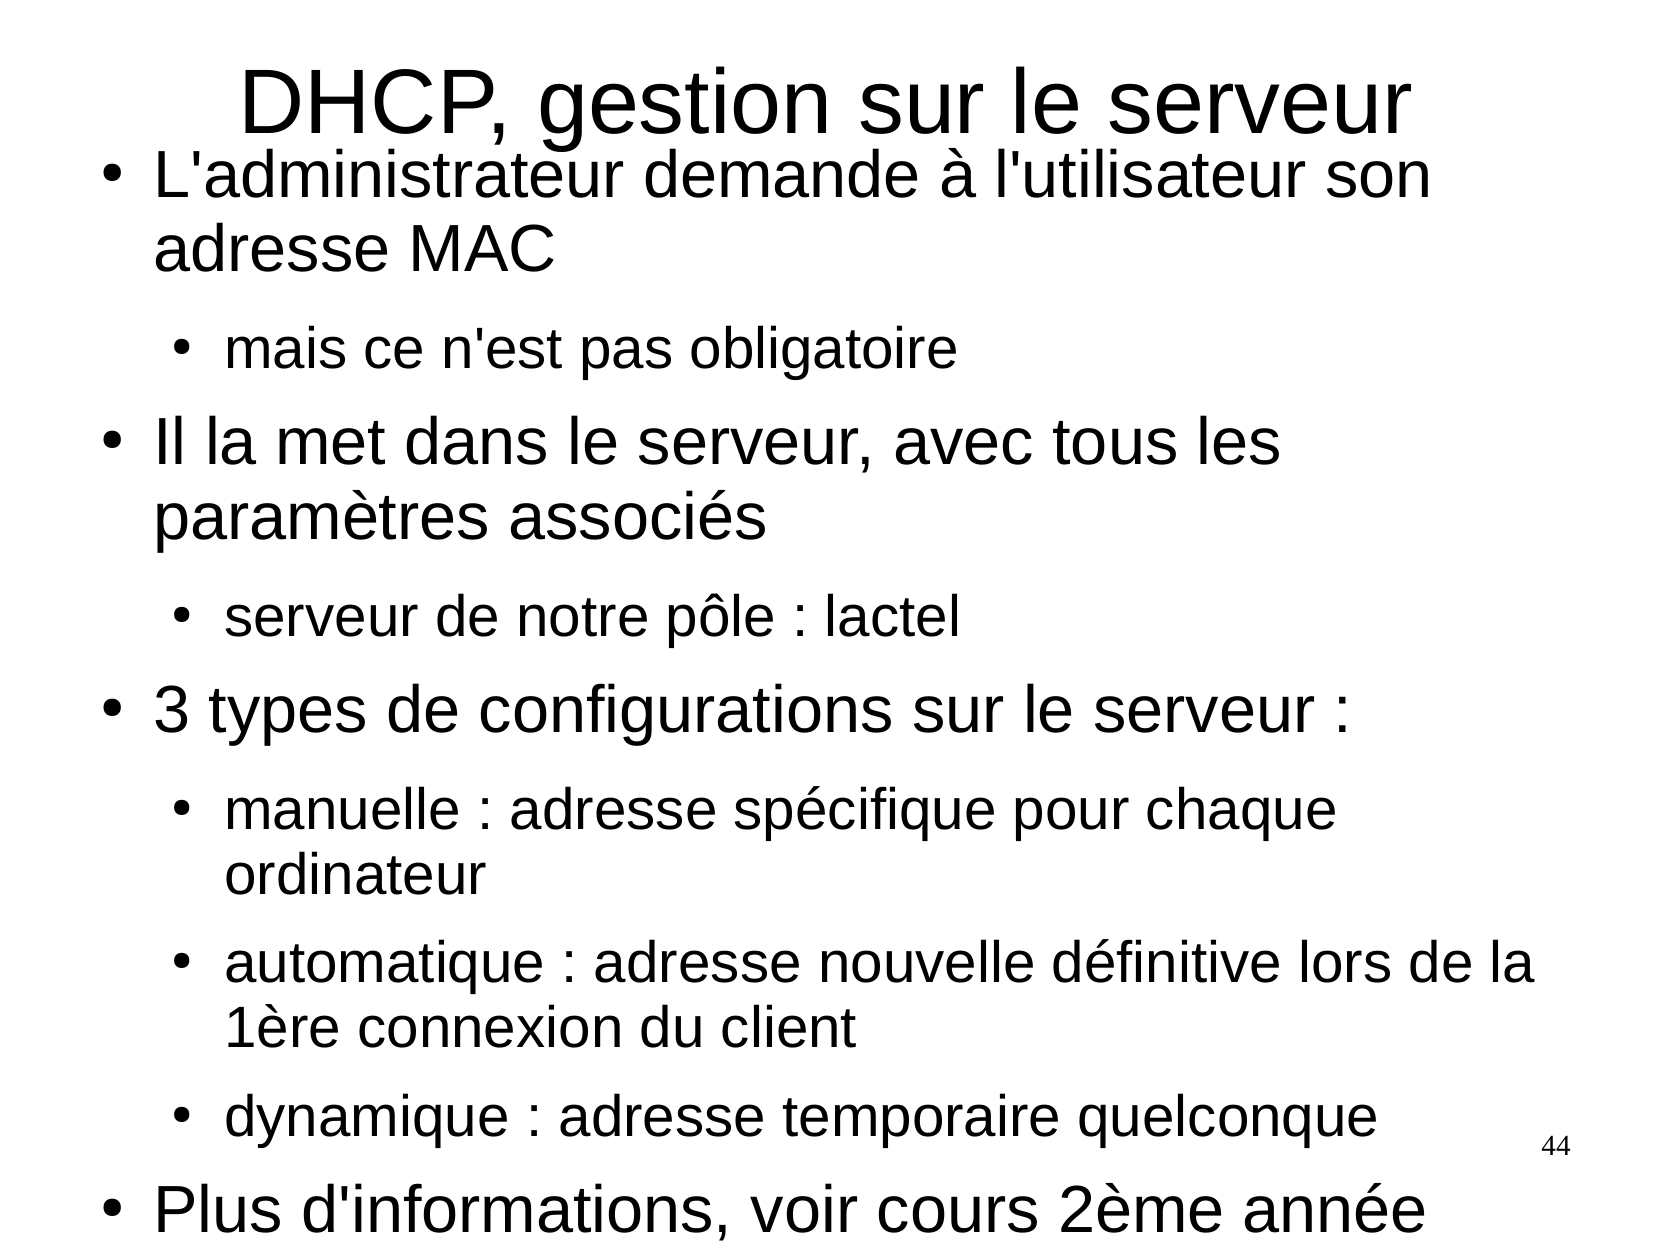

# DHCP, gestion sur le serveur
L'administrateur demande à l'utilisateur son adresse MAC
mais ce n'est pas obligatoire
Il la met dans le serveur, avec tous les paramètres associés
serveur de notre pôle : lactel
3 types de configurations sur le serveur :
manuelle : adresse spécifique pour chaque ordinateur
automatique : adresse nouvelle définitive lors de la 1ère connexion du client
dynamique : adresse temporaire quelconque
Plus d'informations, voir cours 2ème année
44